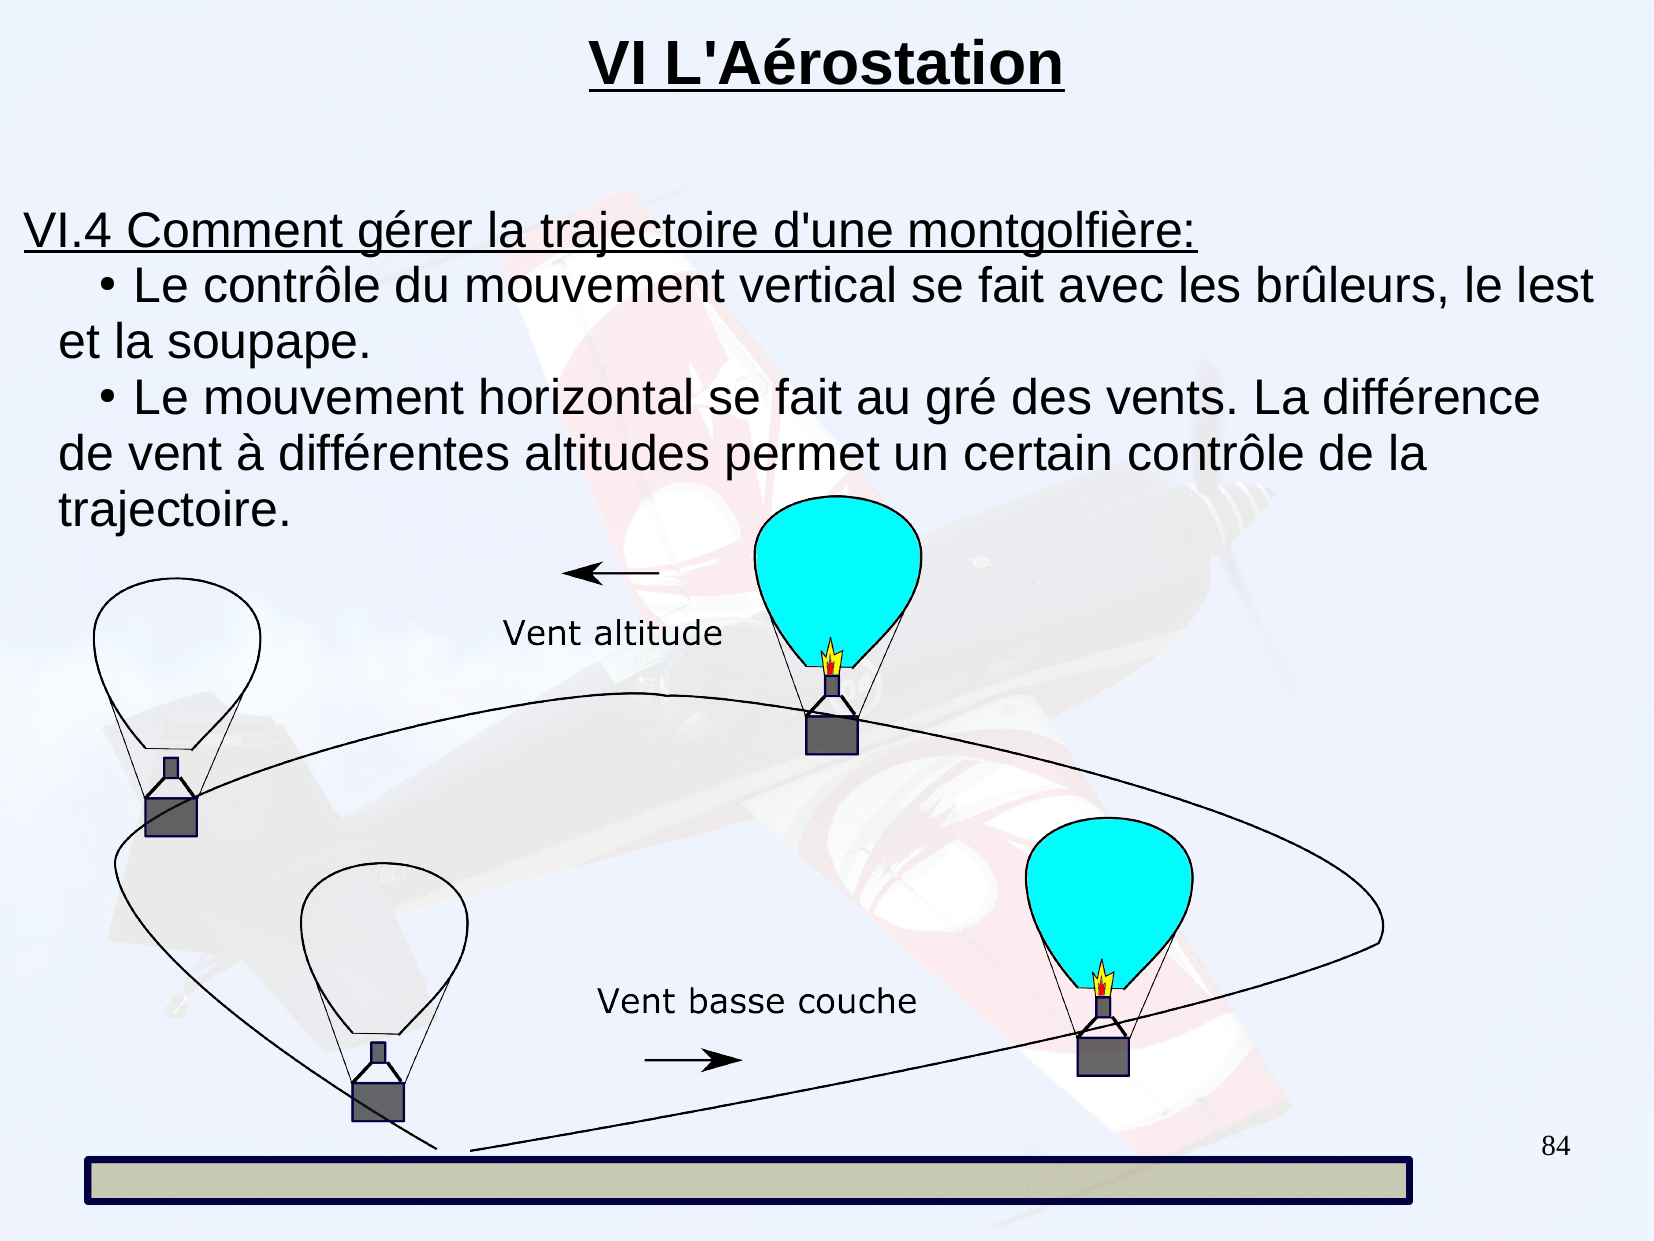

# VI L'Aérostation
VI.4 Comment gérer la trajectoire d'une montgolfière:
Le contrôle du mouvement vertical se fait avec les brûleurs, le lest et la soupape.
Le mouvement horizontal se fait au gré des vents. La différence de vent à différentes altitudes permet un certain contrôle de la trajectoire.
84